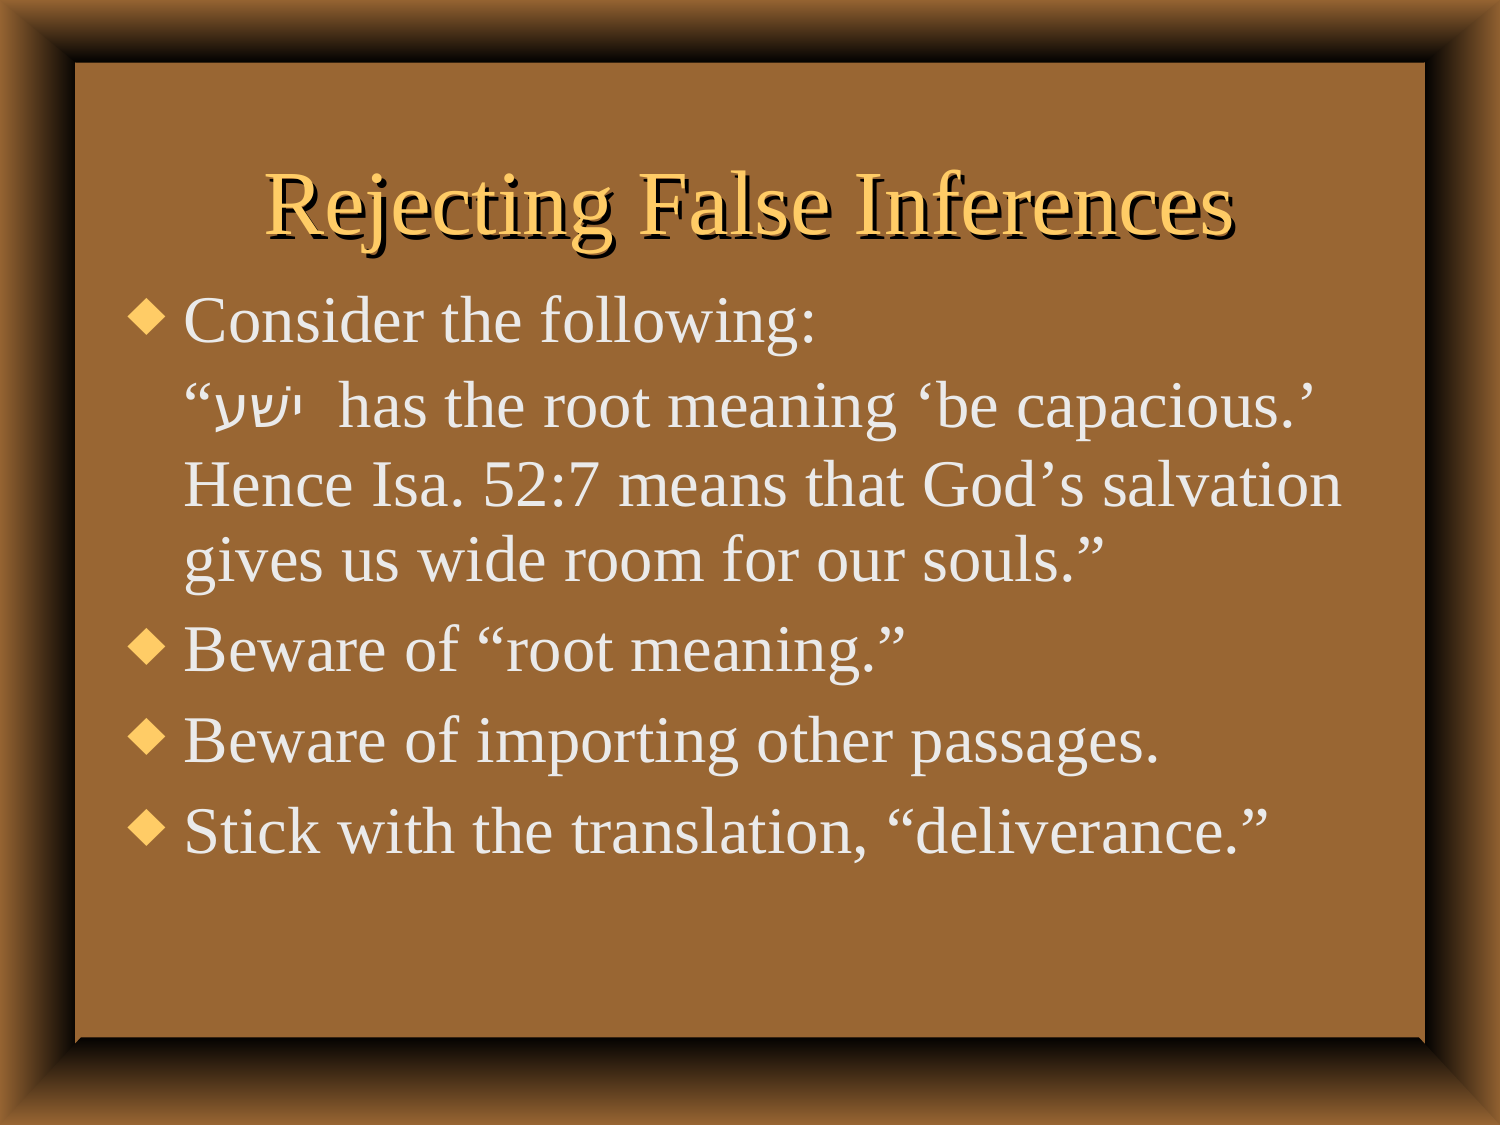

# Rejecting False Inferences
Consider the following:
“ישׁע has the root meaning ‘be capacious.’ Hence Isa. 52:7 means that God’s salvation gives us wide room for our souls.”
Beware of “root meaning.”
Beware of importing other passages.
Stick with the translation, “deliverance.”